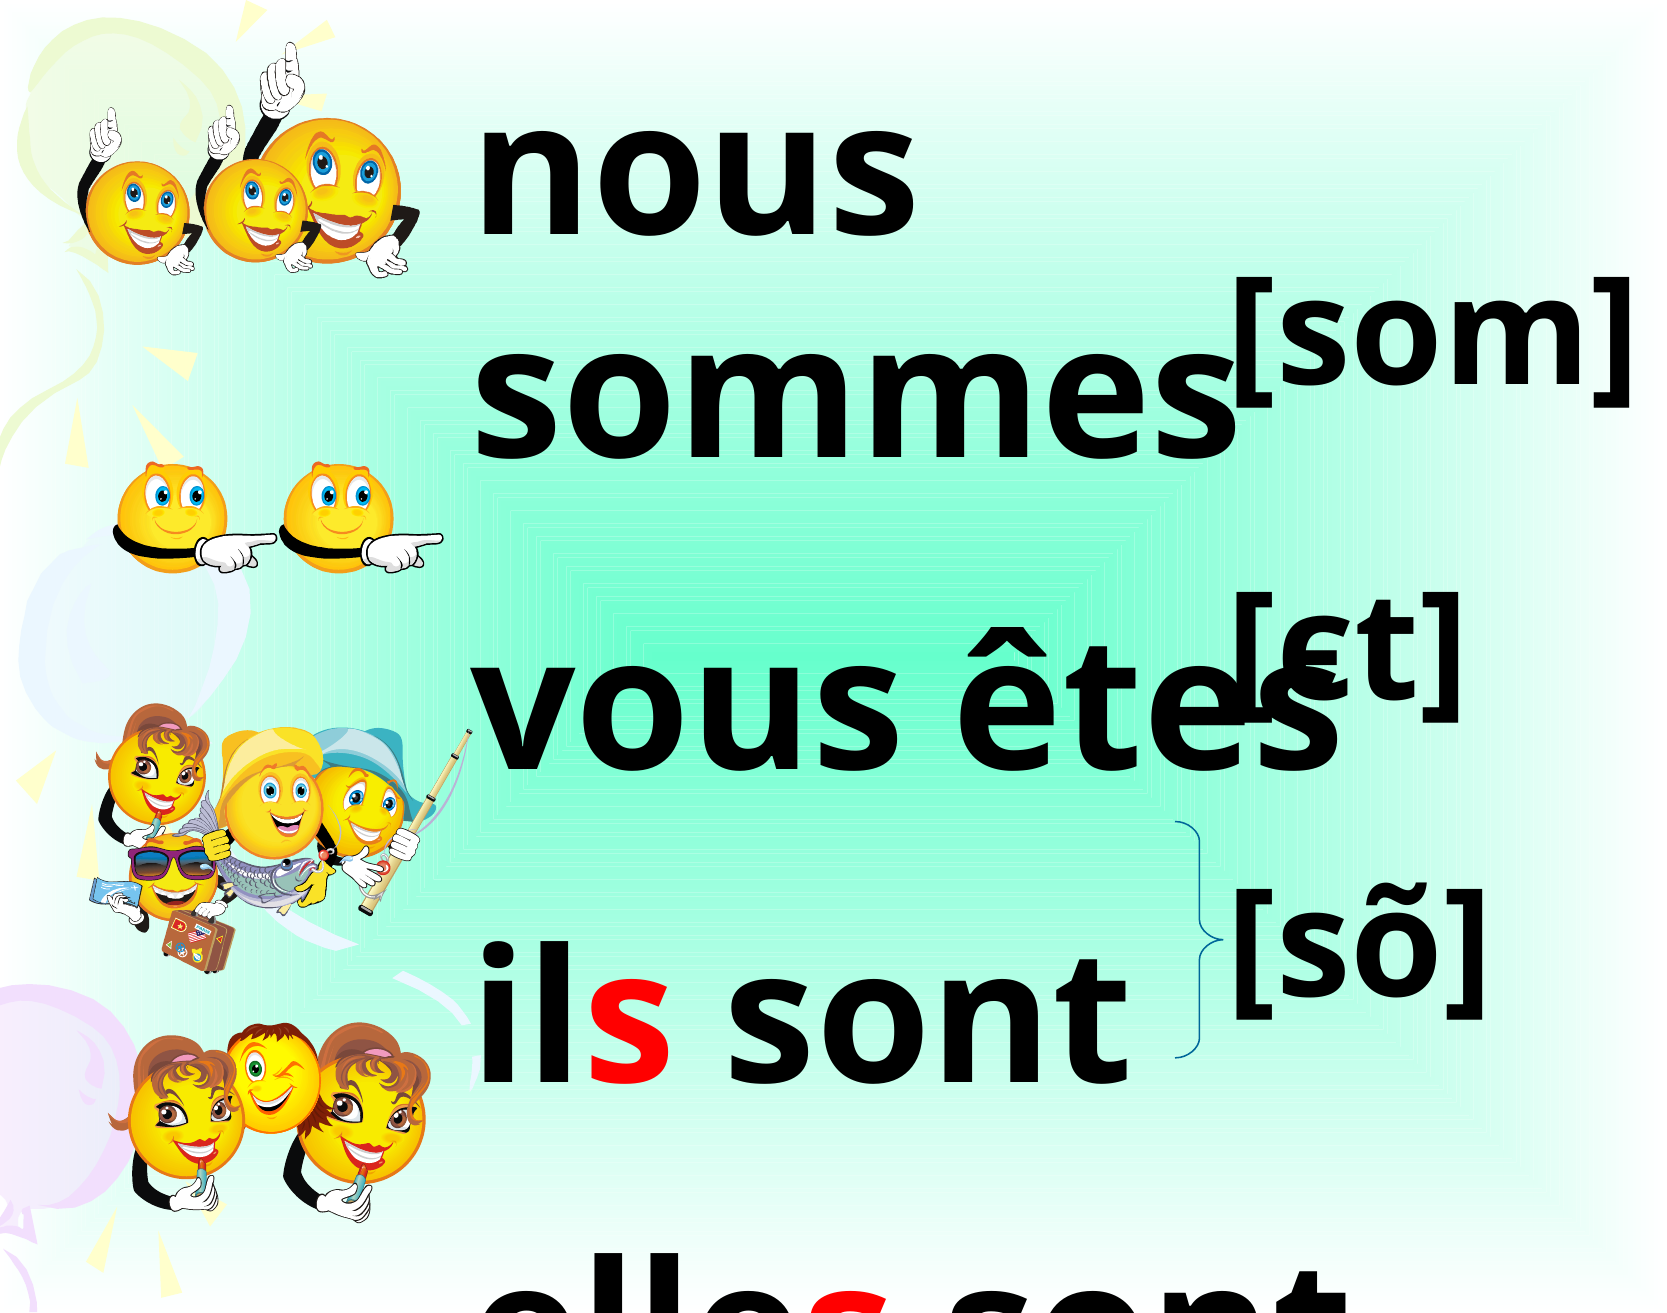

nous sommes
vous êtes
ils sont
elles sont
[som]
[єt]
[sõ]